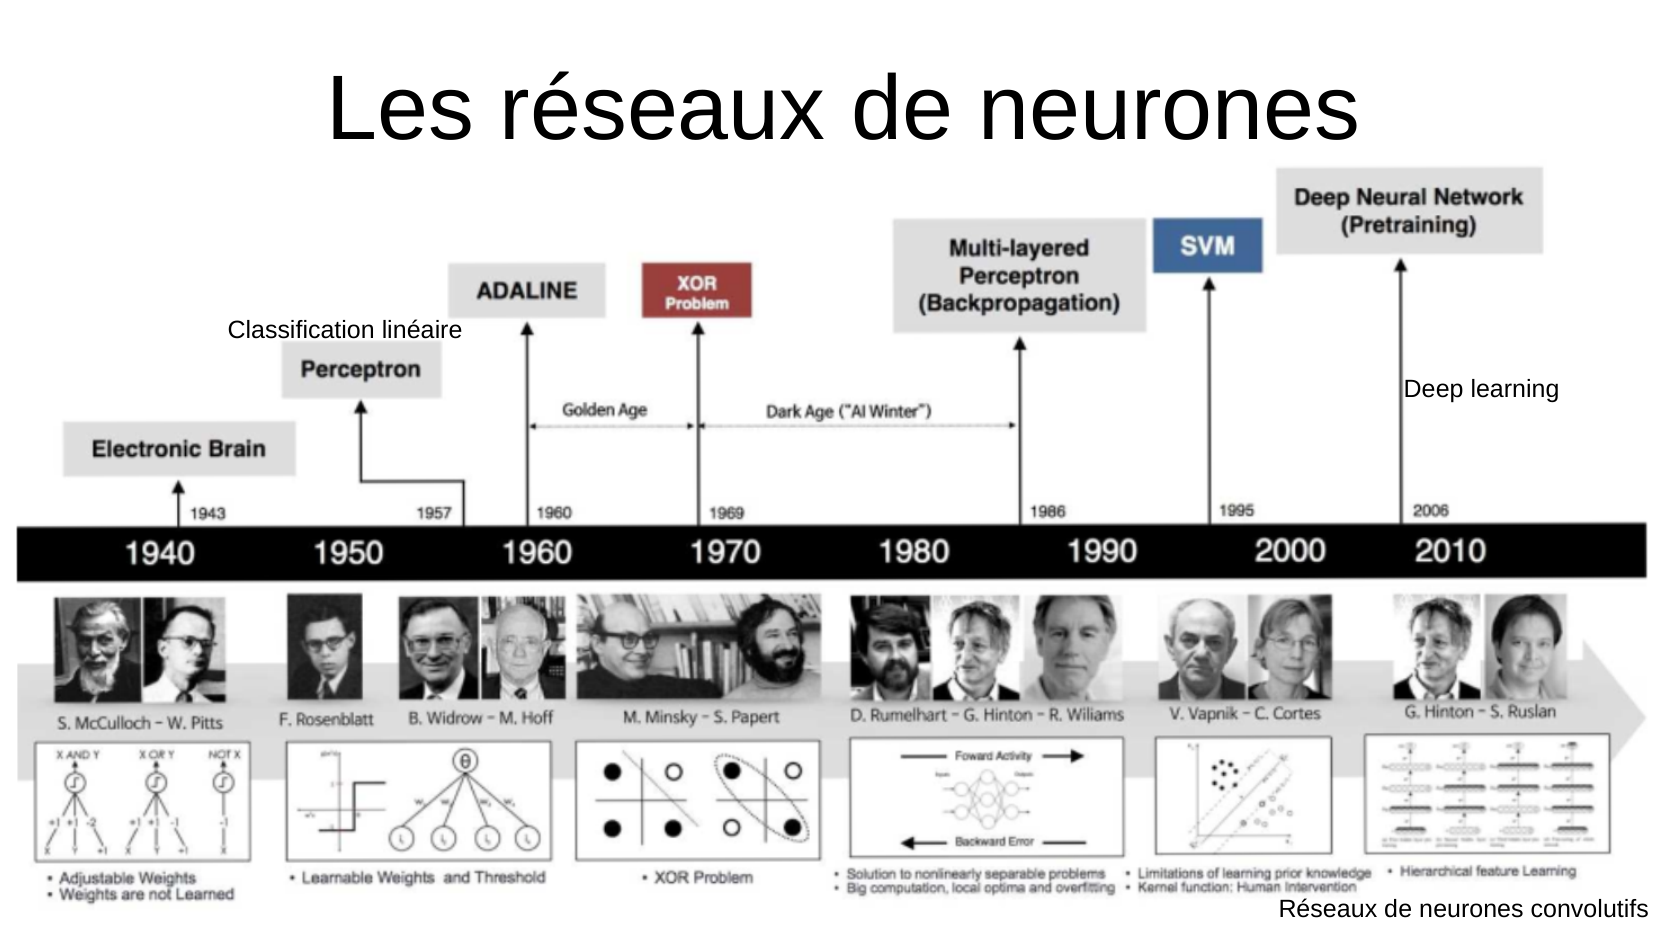

# Les réseaux de neurones
Classification linéaire
Deep learning
Réseaux de neurones convolutifs